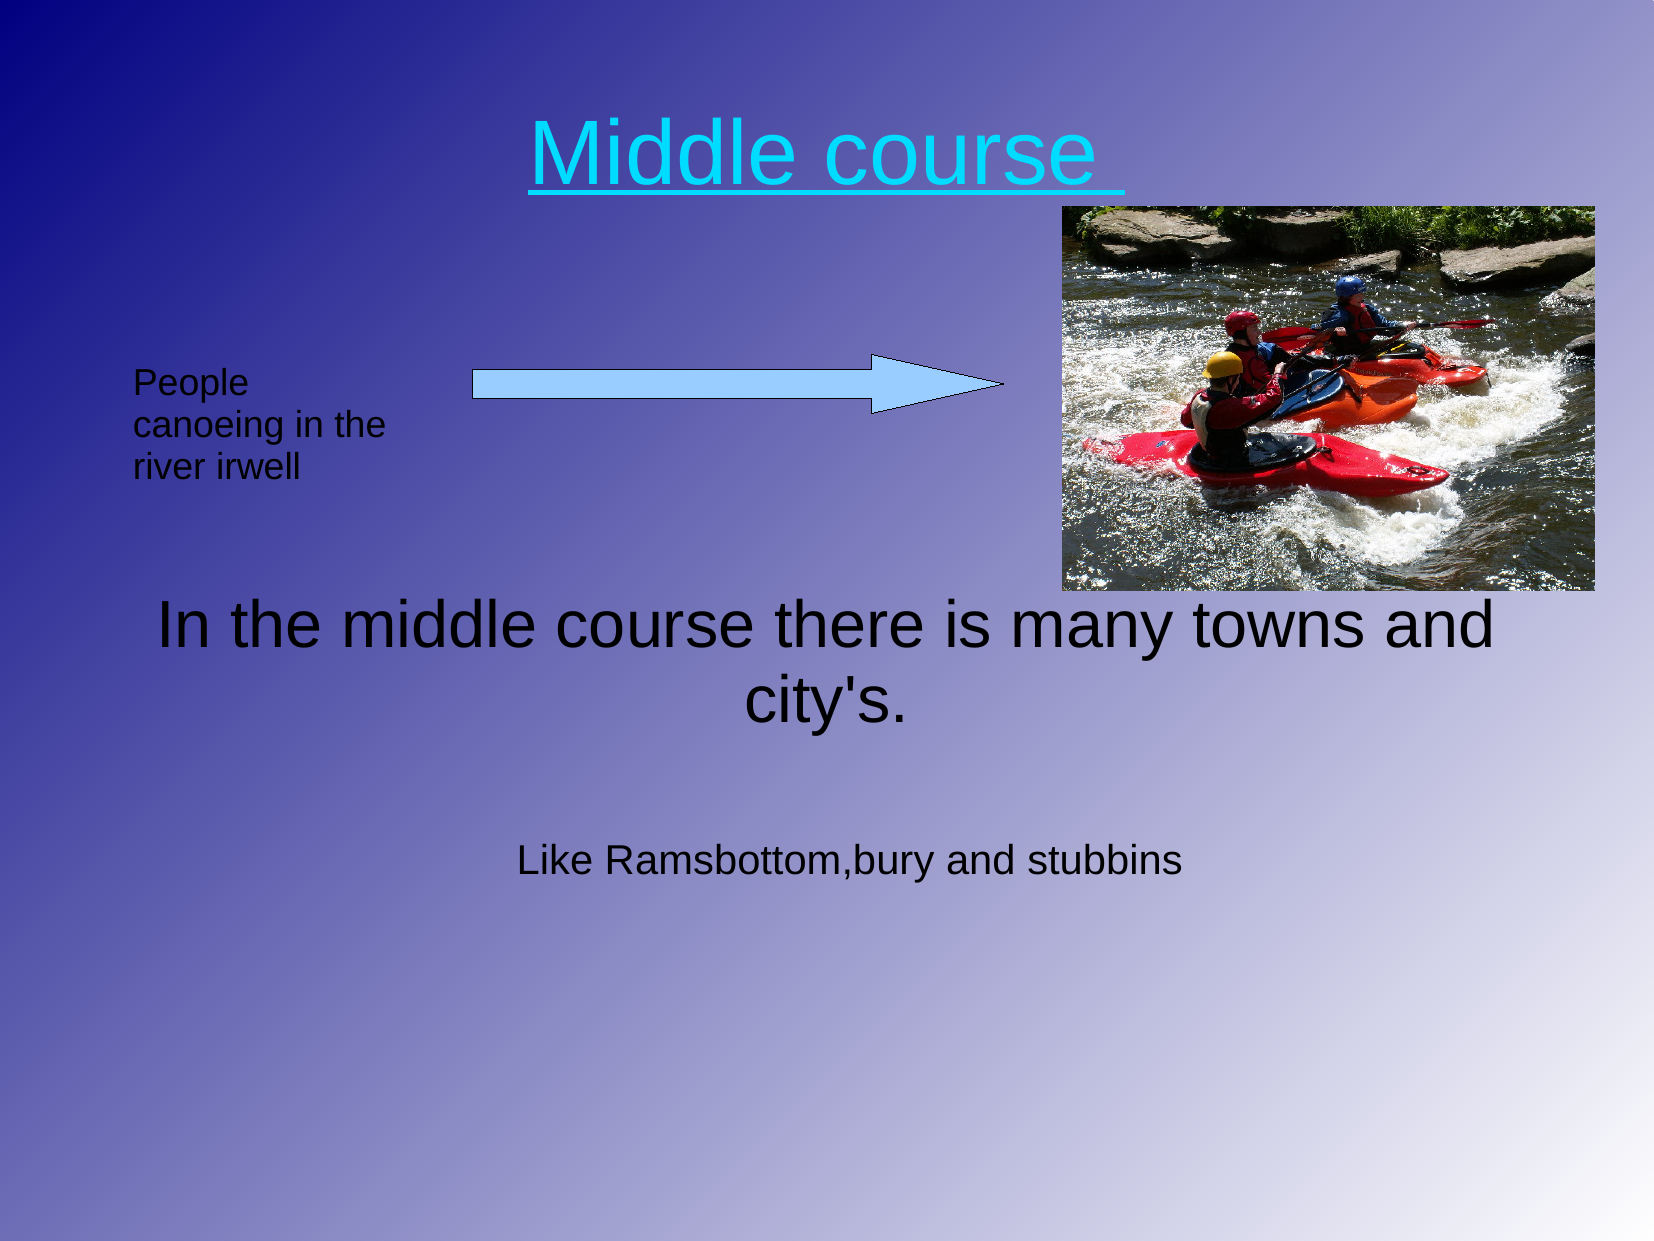

# Middle course
In the middle course there is many towns and city's.
People canoeing in the river irwell
Like Ramsbottom,bury and stubbins